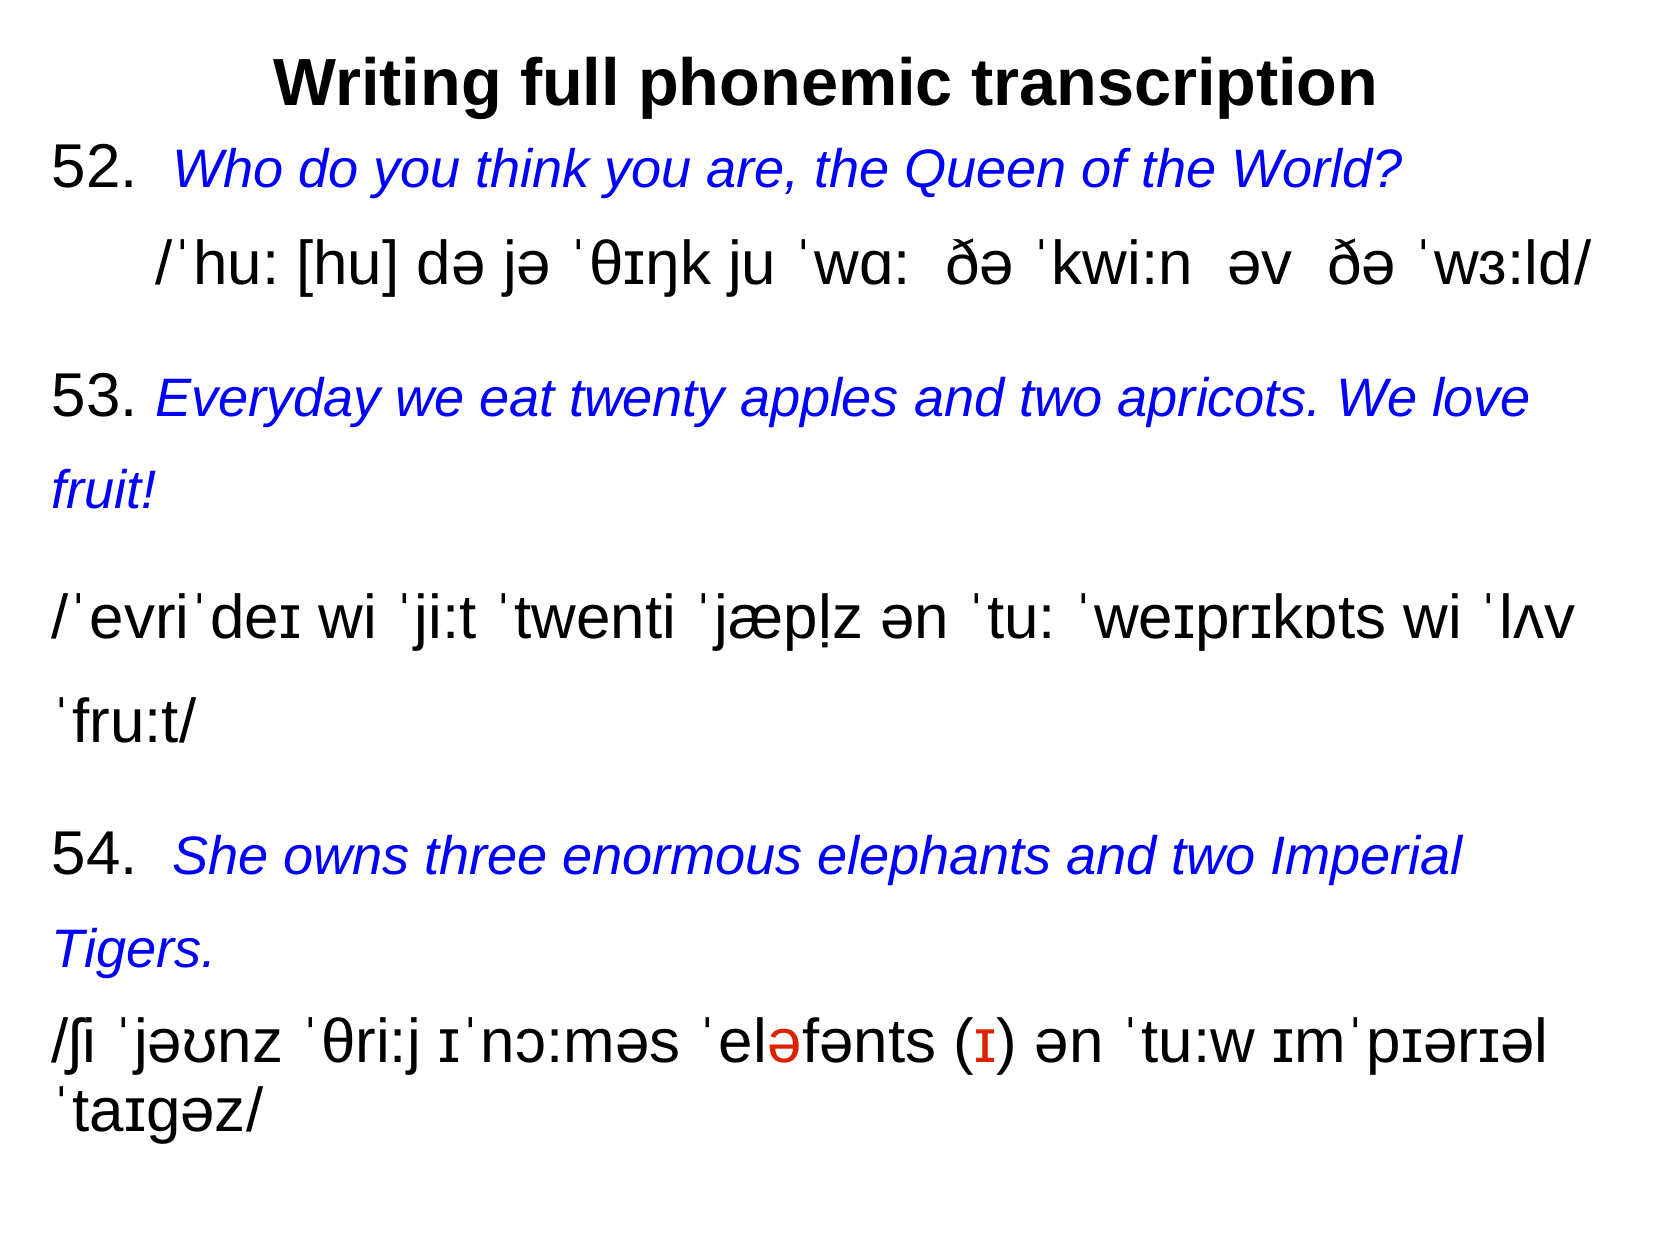

# Writing full phonemic transcription
52. Who do you think you are, the Queen of the World?
 /ˈhu: [hu] də jə ˈθɪŋk ju ˈwɑ: ðə ˈkwi:n əv ðə ˈwɜ:ld/
53. Everyday we eat twenty apples and two apricots. We love fruit!
/ˈevriˈdeɪ wi ˈji:t ˈtwenti ˈjæpḷz ən ˈtu: ˈweɪprɪkɒts wi ˈlʌv ˈfru:t/
54. She owns three enormous elephants and two Imperial Tigers.
/ʃi ˈjəʊnz ˈθri:j ɪˈnɔ:məs ˈeləfənts (ɪ) ən ˈtu:w ɪmˈpɪərɪəl ˈtaɪgəz/